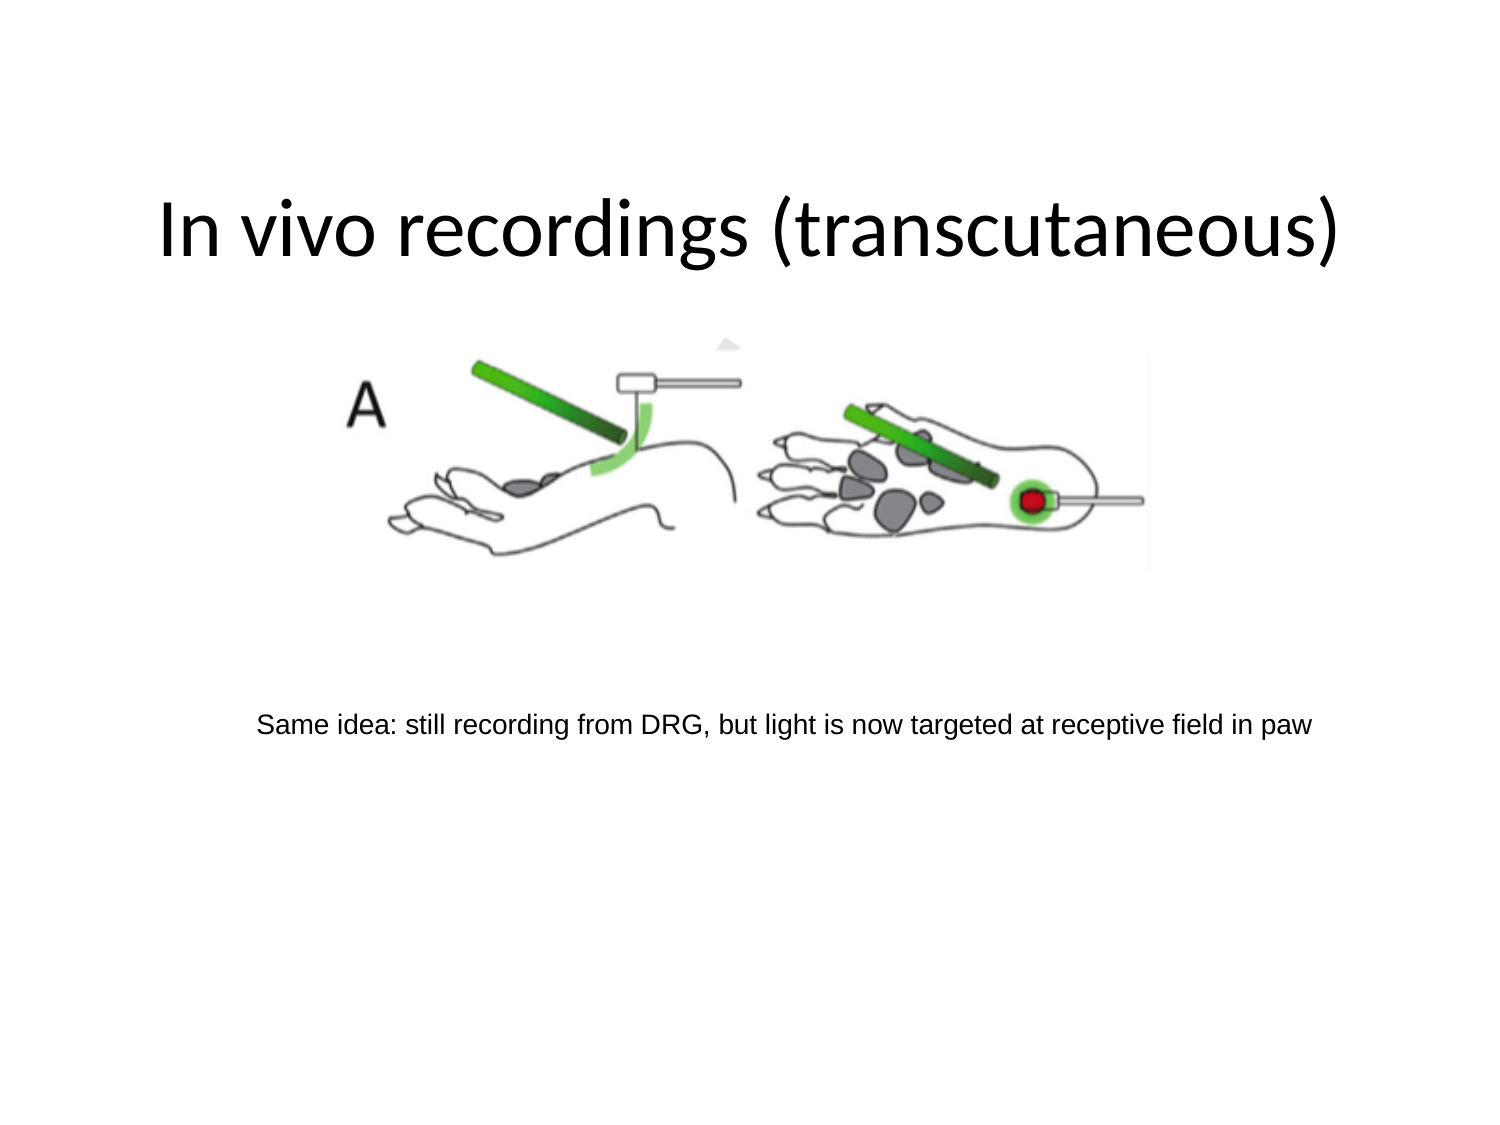

# In vivo recordings (transcutaneous)
Same idea: still recording from DRG, but light is now targeted at receptive field in paw